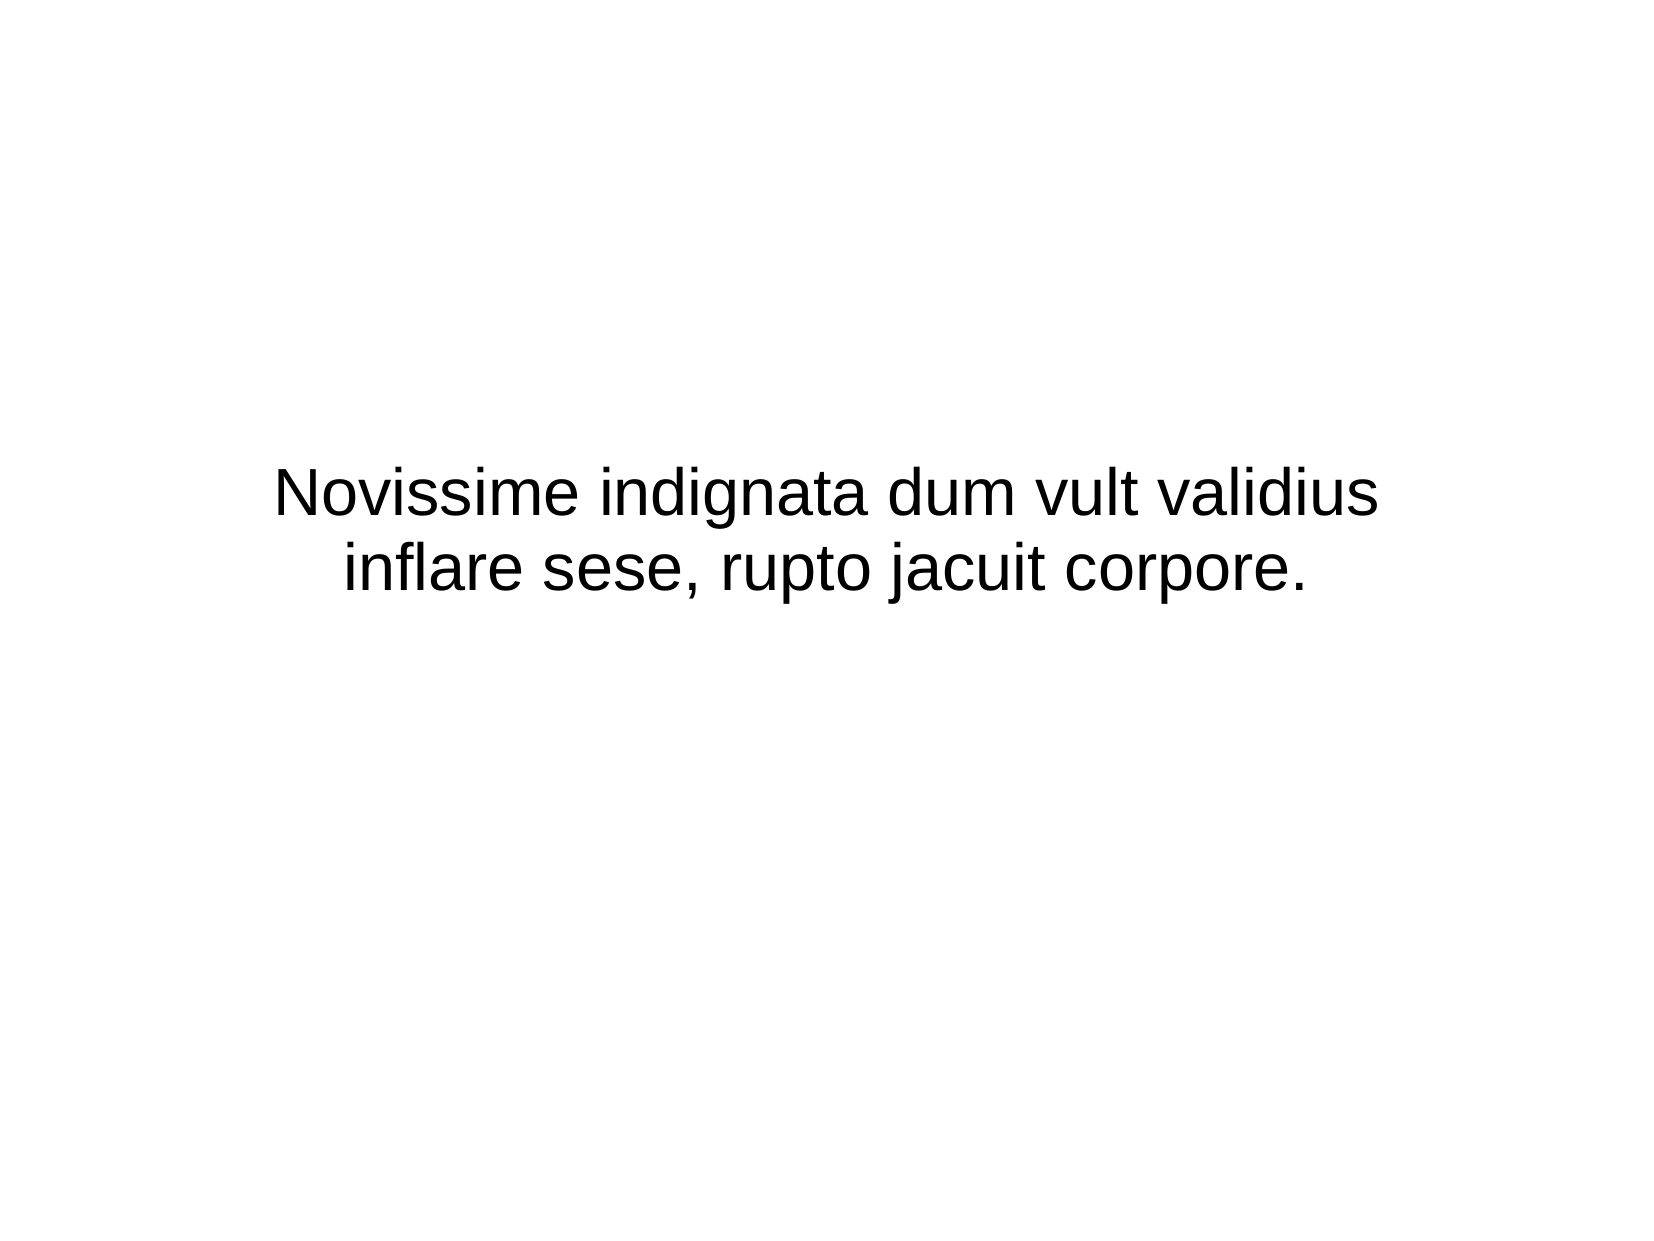

# Novissime indignata dum vult validius
inflare sese, rupto jacuit corpore.